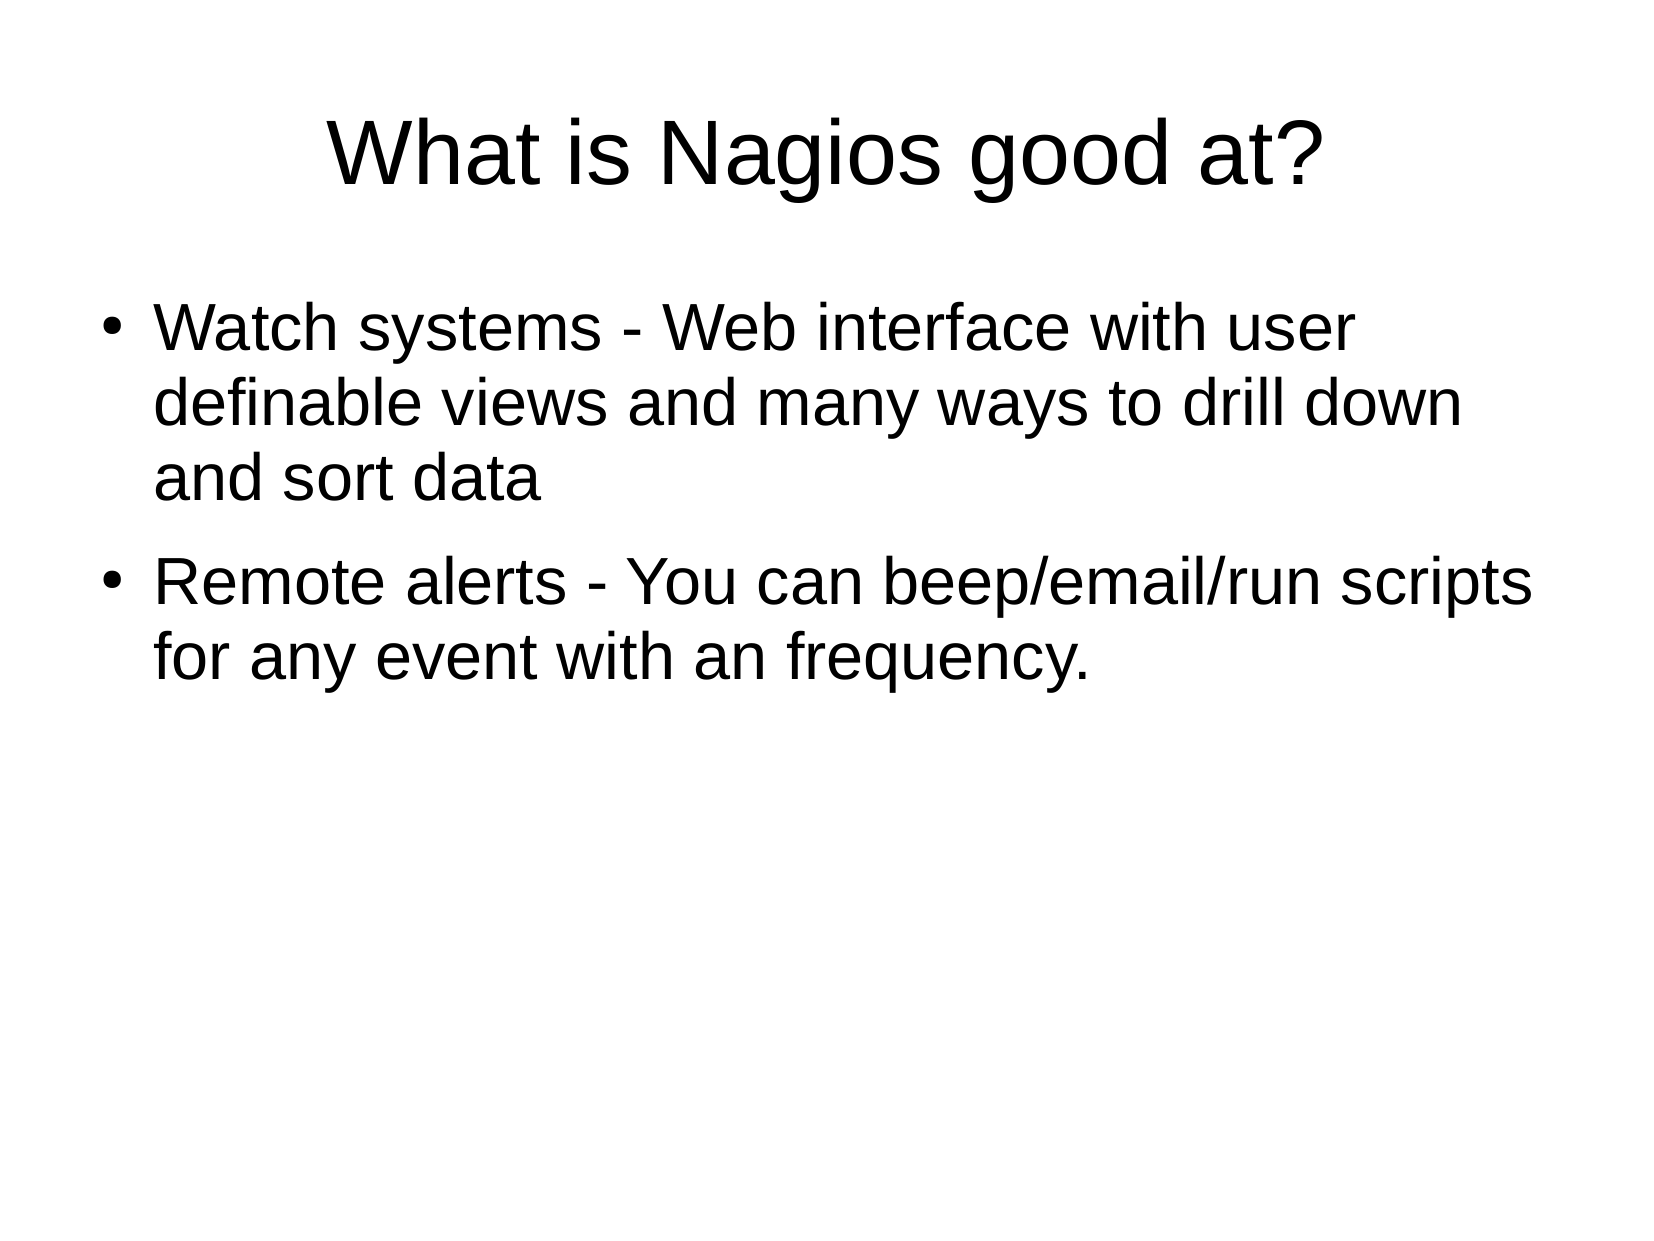

# What is Nagios good at?
Watch systems - Web interface with user definable views and many ways to drill down and sort data
Remote alerts - You can beep/email/run scripts for any event with an frequency.